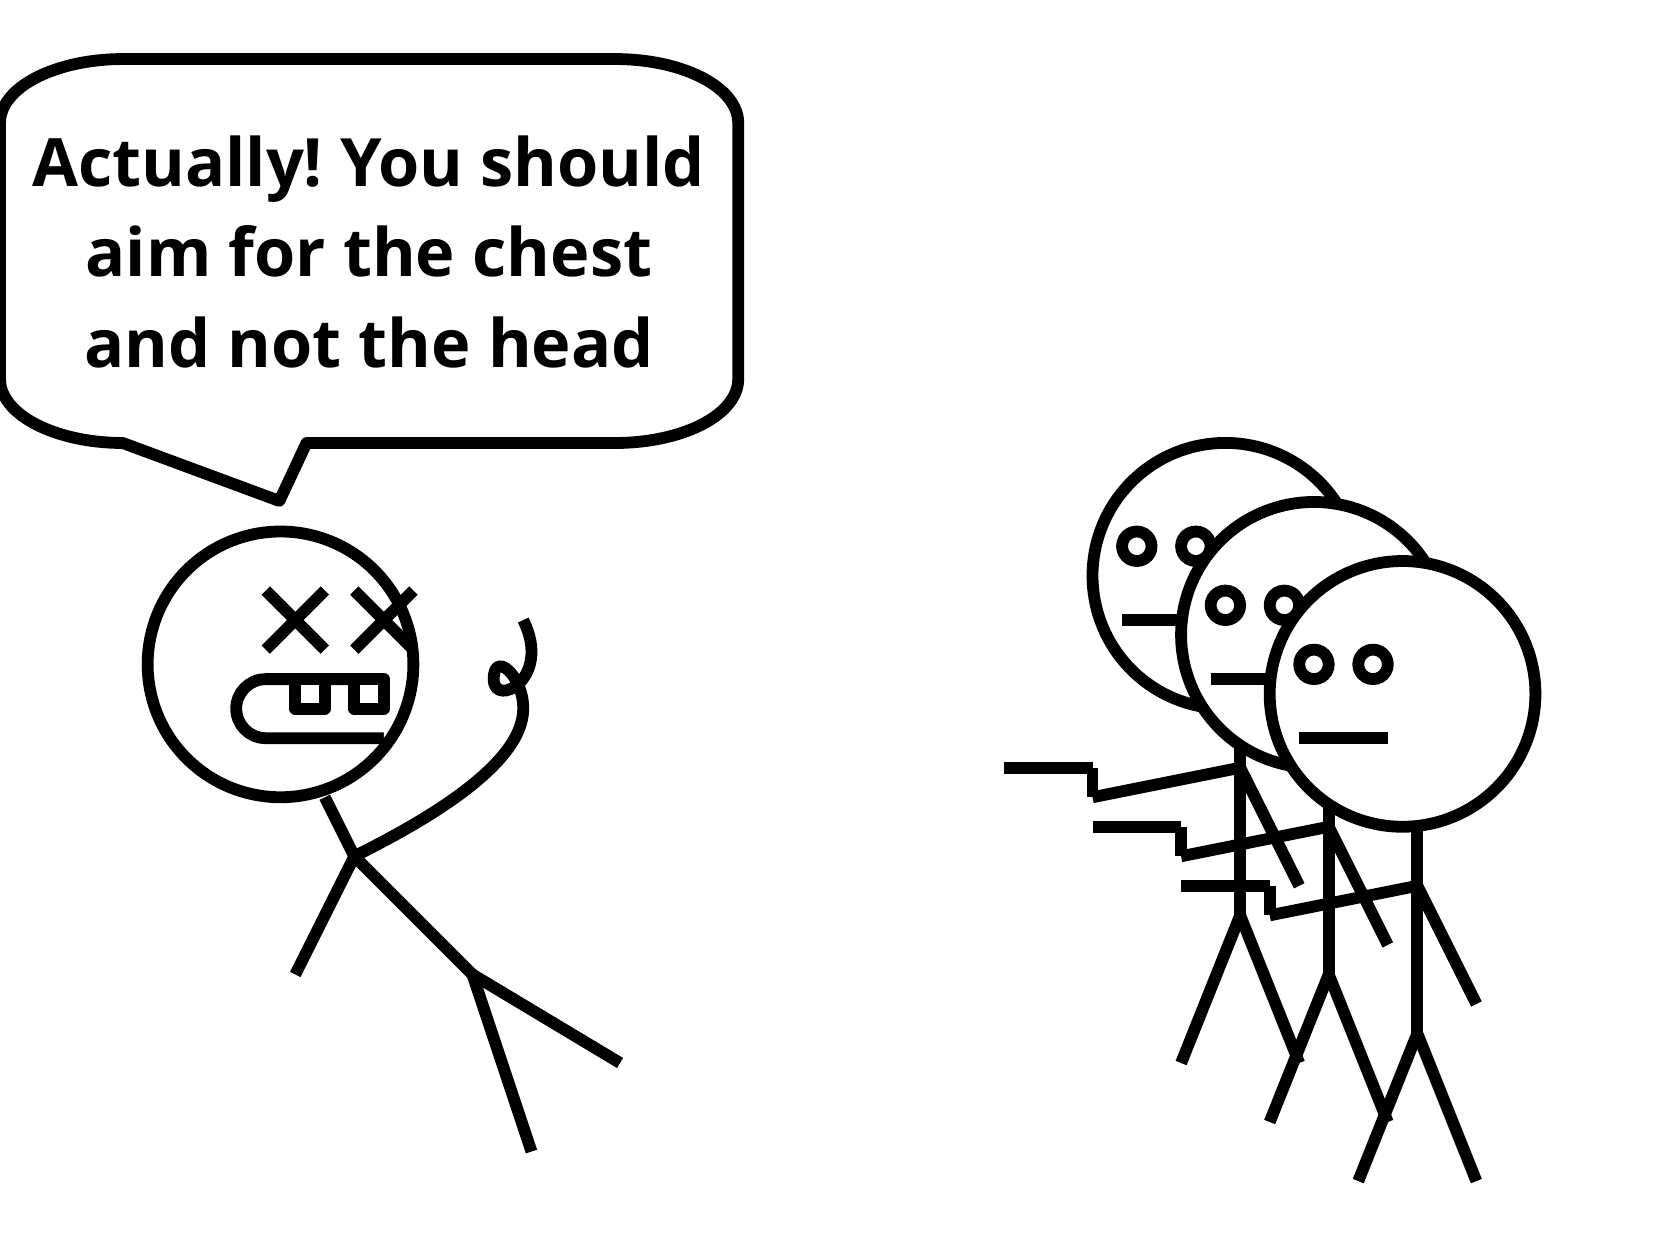

Actually! You should
aim for the chest
and not the head